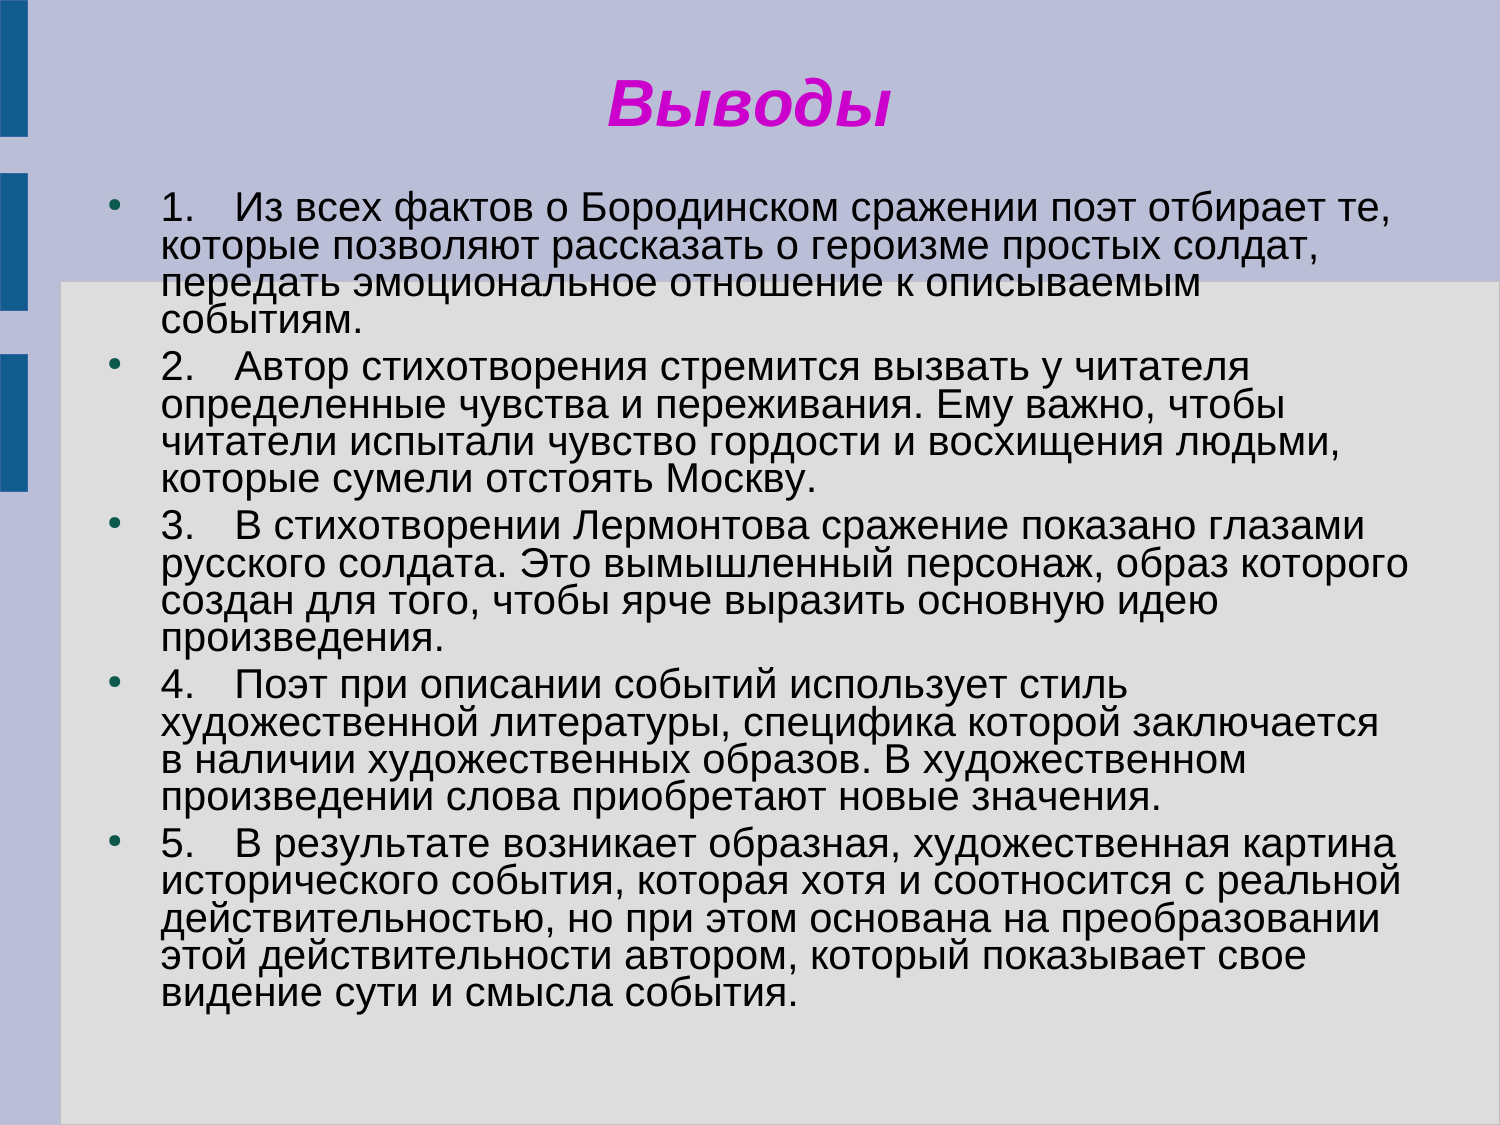

# Выводы
1. 	Из всех фактов о Бородинском сражении поэт отбирает те, которые позволяют рассказать о героизме простых солдат, передать эмоциональное отношение к описываемым событиям.
2. 	Автор стихотворения стремится вызвать у читателя определенные чувства и переживания. Ему важно, чтобы читатели испытали чувство гордости и восхищения людьми, которые сумели отстоять Москву.
3. 	В стихотворении Лермонтова сражение показано глазами русского солдата. Это вымышленный персонаж, образ которого создан для того, чтобы ярче выразить основную идею произведения.
4. 	Поэт при описании событий использует стиль художественной литературы, специфика которой заключается в наличии художественных образов. В художественном произведении слова приобретают новые значения.
5. 	В результате возникает образная, художественная картина исторического события, которая хотя и соотносится с реальной действительностью, но при этом основана на преобразовании этой действительности автором, который показывает свое видение сути и смысла события.